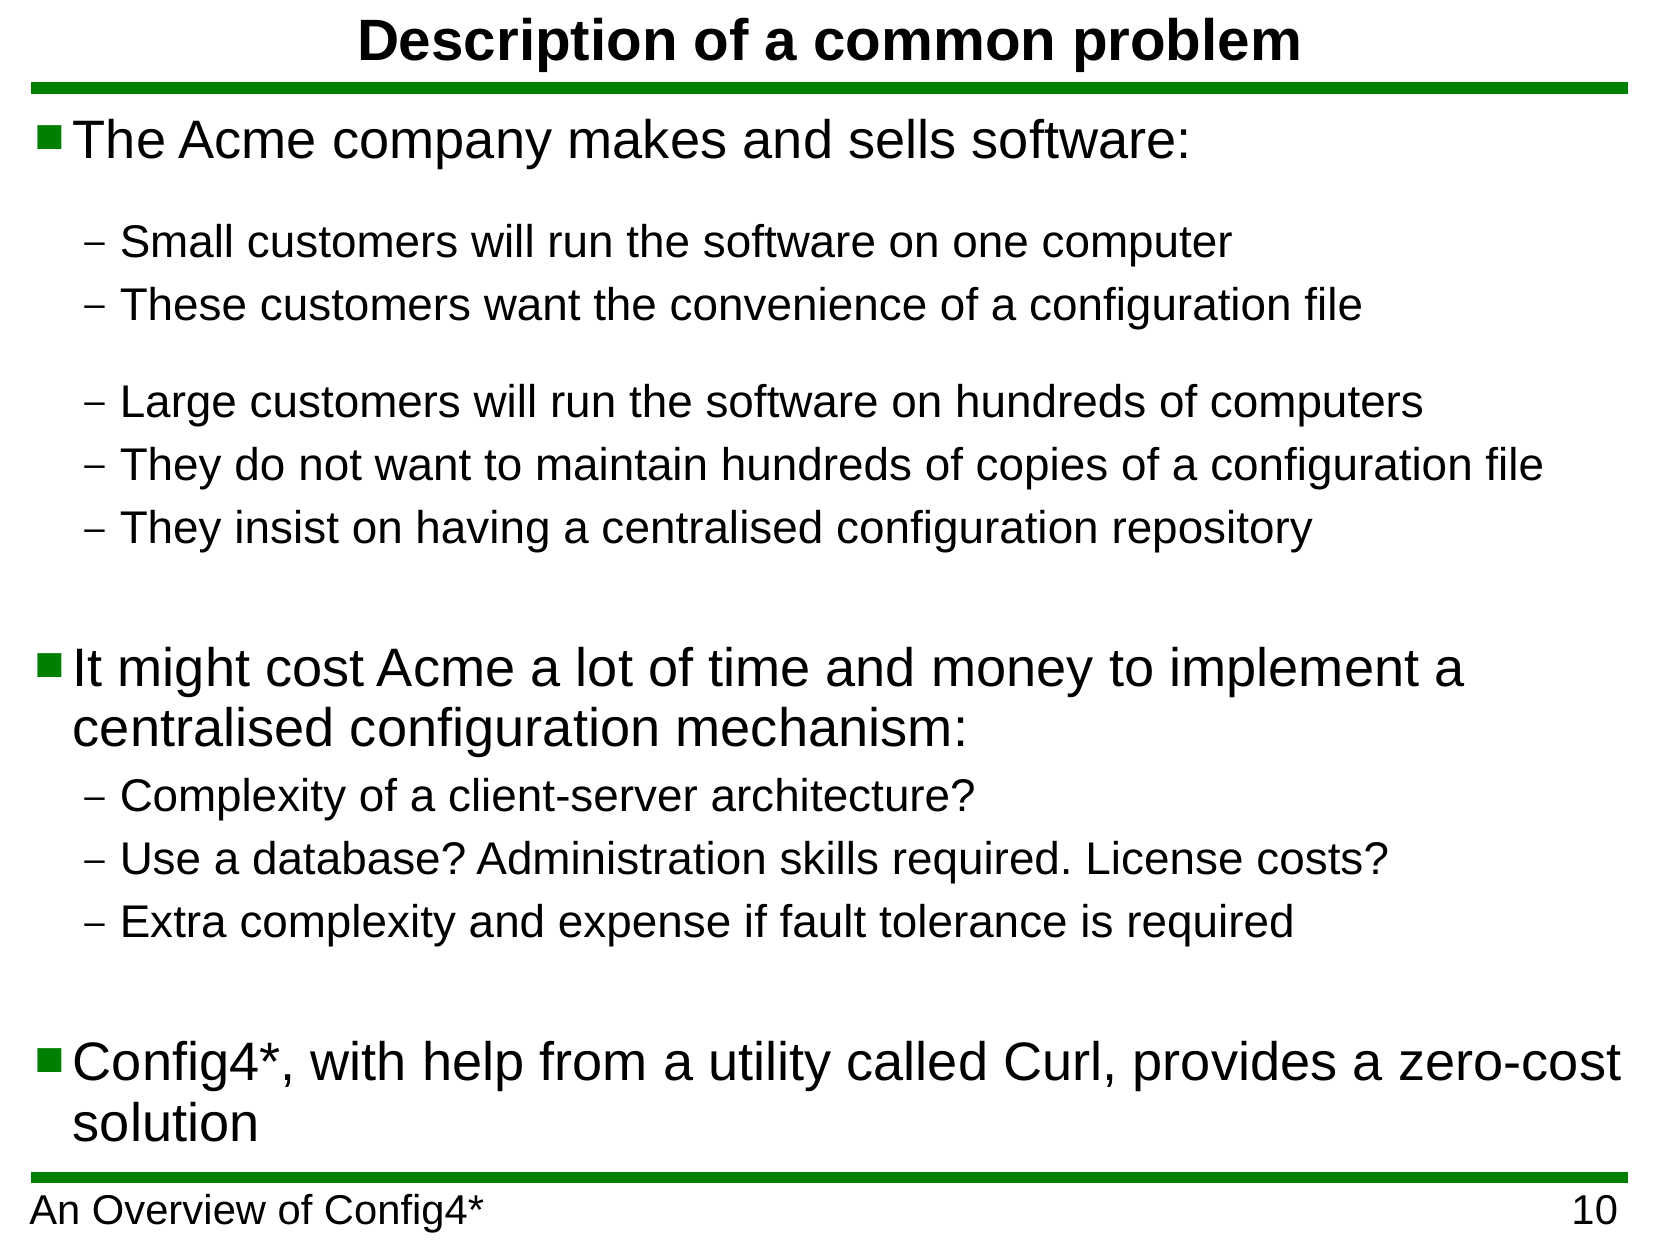

# Description of a common problem
The Acme company makes and sells software:
Small customers will run the software on one computer
These customers want the convenience of a configuration file
Large customers will run the software on hundreds of computers
They do not want to maintain hundreds of copies of a configuration file
They insist on having a centralised configuration repository
It might cost Acme a lot of time and money to implement a centralised configuration mechanism:
Complexity of a client-server architecture?
Use a database? Administration skills required. License costs?
Extra complexity and expense if fault tolerance is required
Config4*, with help from a utility called Curl, provides a zero-cost solution
An Overview of Config4*
10